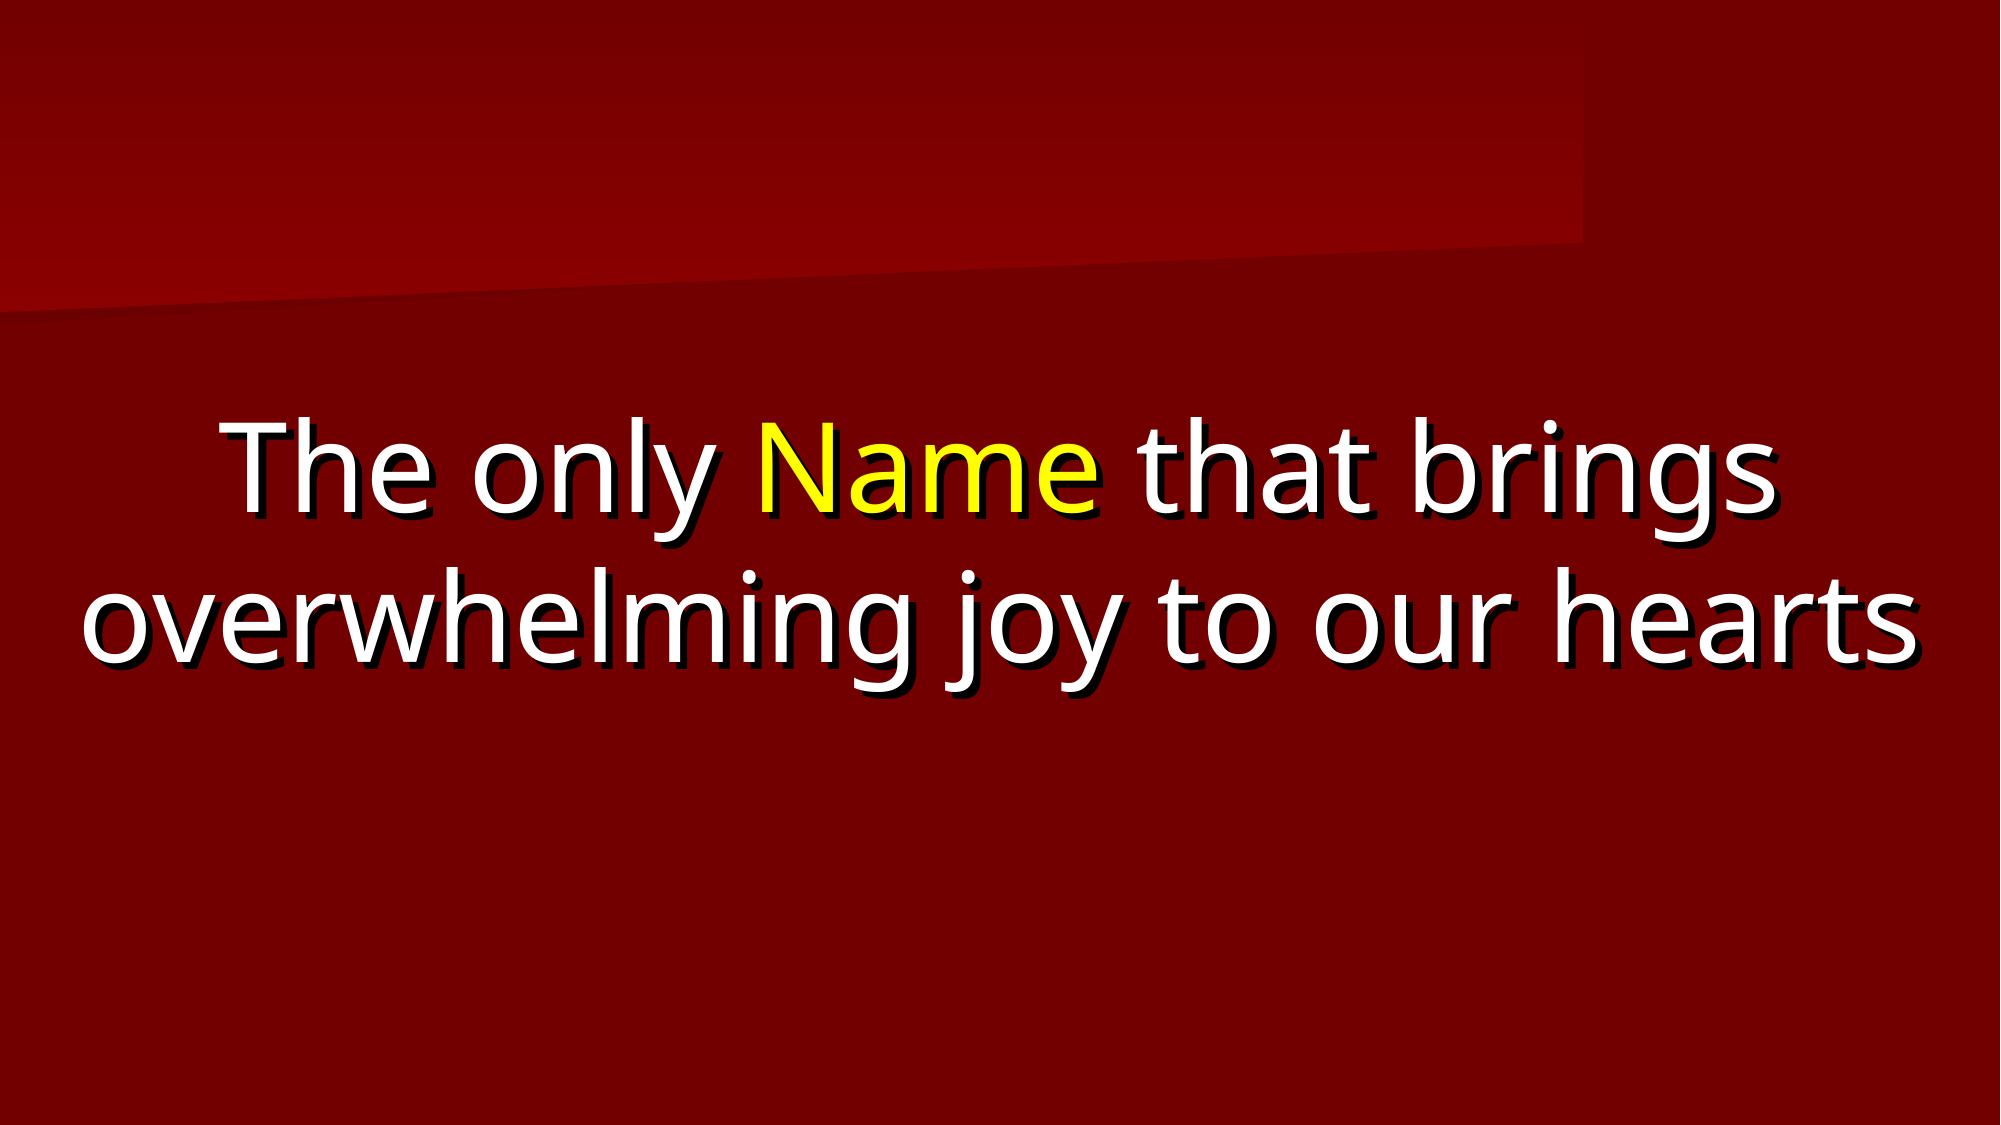

# The only Name that brings overwhelming joy to our hearts